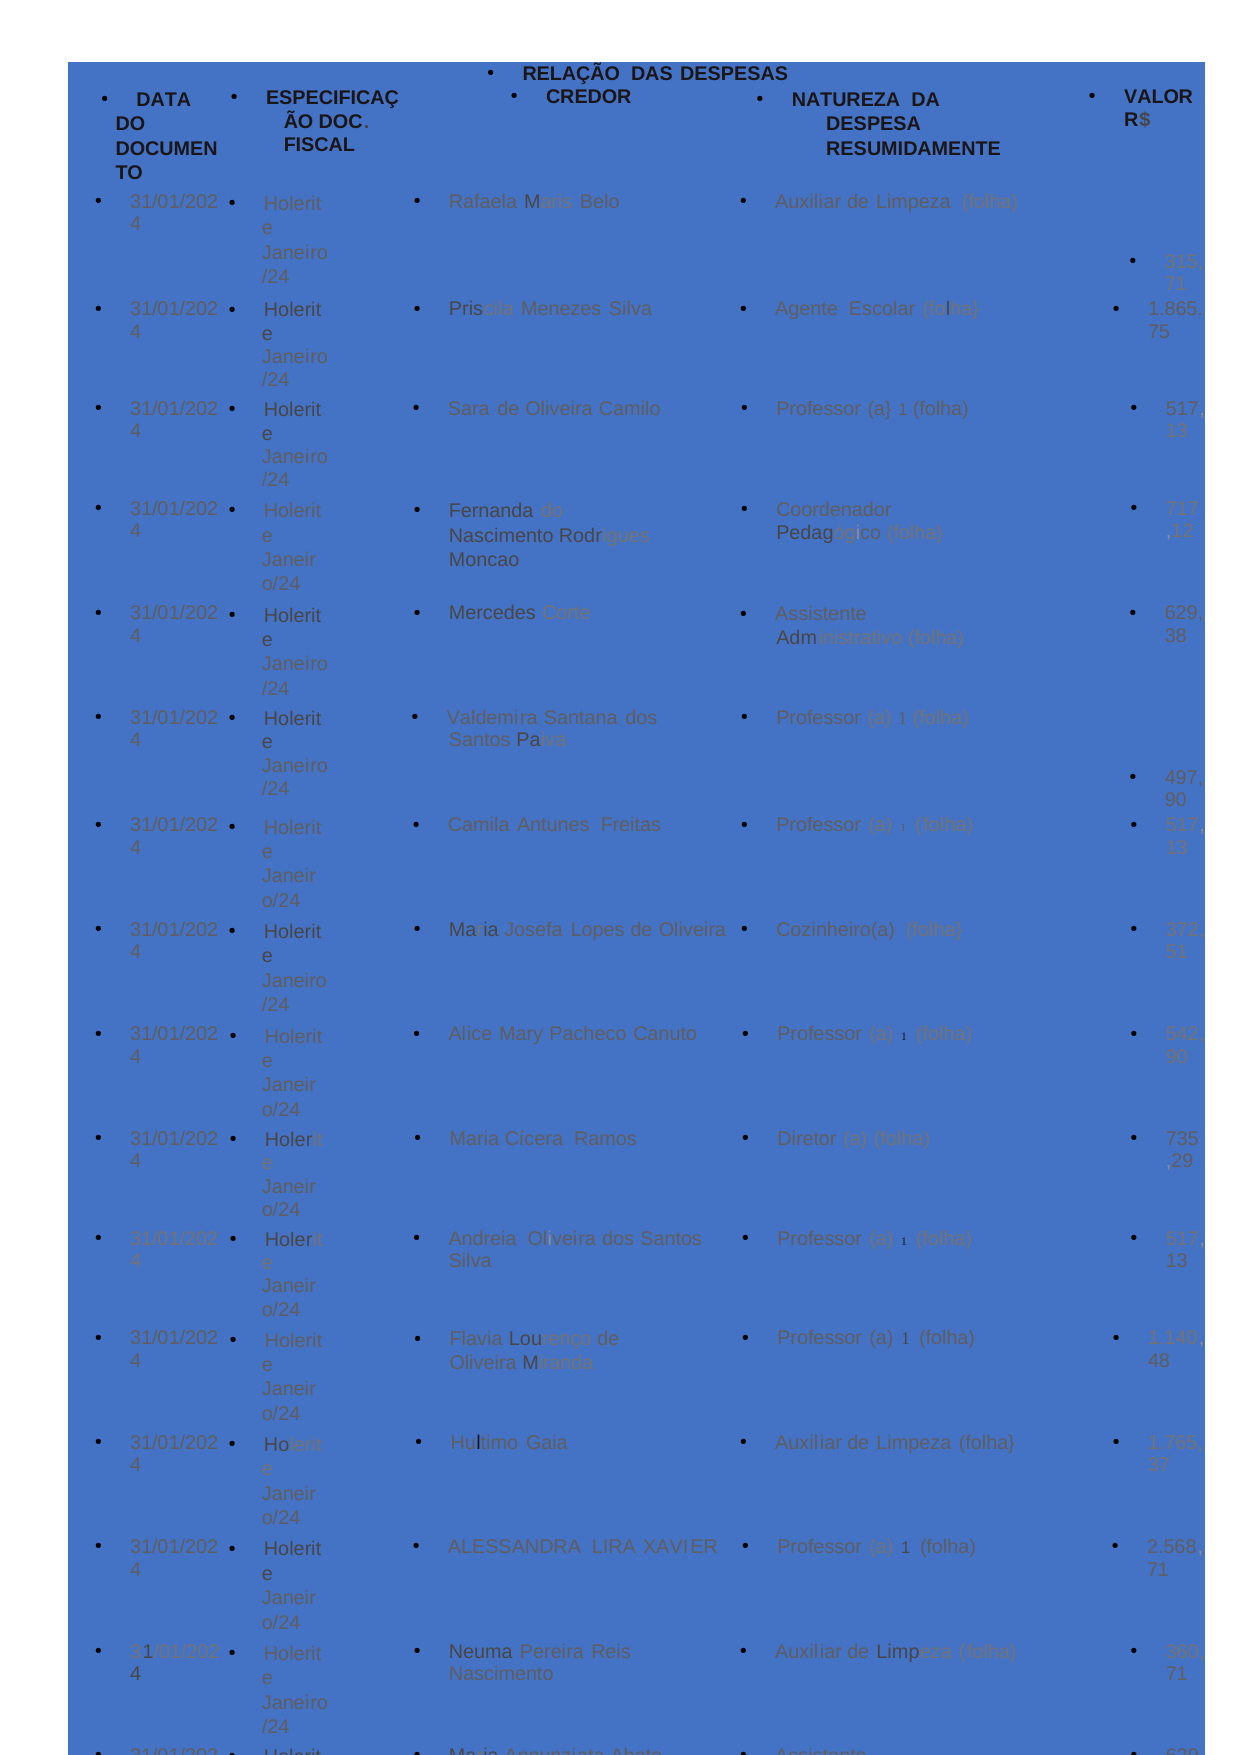

| RELAÇÃO DAS DESPESAS | | | | |
| --- | --- | --- | --- | --- |
| DATA DO DOCUMENTO | ESPECIFICAÇÃO DOC. FISCAL | CREDOR | NATUREZA DA DESPESA RESUMIDAMENTE | VALOR R$ |
| 31/01/2024 | Holerite Janeiro/24 | Rafaela Maris Belo | Auxiliar de Limpeza (folha) | |
| | | | | 315,71 |
| 31/01/2024 | Holerite Janeiro/24 | Priscila Menezes Silva | Agente Escolar (folha} | 1.865.75 |
| 31/01/2024 | Holerite Janeiro/24 | Sara de Oliveira Camilo | Professor (a} 1 (folha) | 517,13 |
| 31/01/2024 | Holerite Janeiro/24 | Fernanda do Nascimento Rodrigues Moncao | Coordenador Pedagógico (folha) | 717,12 |
| 31/01/2024 | Holerite Janeiro/24 | Mercedes Corte | Assistente Administrativo (folha) | 629,38 |
| 31/01/2024 | Holerite Janeiro/24 | Valdemira Santana dos Santos Paiva | Professor (a) 1 (folha) | |
| | | | | 497,90 |
| 31/01/2024 | Holerite Janeiro/24 | Camila Antunes Freitas | Professor (a) 1 (folha) | 517,13 |
| 31/01/2024 | Holerite Janeiro/24 | Maria Josefa Lopes de Oliveira | Cozinheiro(a) (folha} | 372,51 |
| 31/01/2024 | Holerite Janeiro/24 | Alice Mary Pacheco Canuto | Professor (a) 1 (folha) | 542,90 |
| 31/01/2024 | Holerite Janeiro/24 | Maria Cícera Ramos | Diretor (a) (folha) | 735 ,29 |
| 31/01/2024 | Holerite Janeiro/24 | Andreia Oliveira dos Santos Silva | Professor (a) 1 (folha) | 517,13 |
| 31/01/2024 | Holerite Janeiro/24 | Flavia Lourenço de Oliveira Miranda | Professor (a) 1 (folha) | 1.140,48 |
| 31/01/2024 | Holerite Janeiro/24 | Hultimo Gaia | Auxiliar de Limpeza (folha} | 1.765,37 |
| 31/01/2024 | Holerite Janeiro/24 | ALESSANDRA LIRA XAVIER | Professor (a) 1 (folha) | 2.568,71 |
| 31/01/202 4 | Holerite Janeiro/24 | Neuma Pereira Reis Nascimento | Auxiliar de Limpeza (folha) | 360,71 |
| 31/01/2024 | Holerite Janeiro/24 | Maria Annunziata Abate | Assistente Administrativo (folha) | 629,38 |
| 31/01/2024 | Holerite Janeiro/24 | Erika Venâncio Amato Novais | Professor (a) 1 (folha) | 517,13 |
| 31/01/2024 | Holerite Janeiro/24 | Simone Helena Moreira Montarroios | Professor (a) 1 (folha) | 542,90 |
| 31/01/2024 | Holerite Janeiro/24 | MARIA REJANE CLAUDIO DE OLIVEIRA | Professor (a) 1 (folha) | 932,26 |
| 31/01/2024 | Holerite Janeiro/24 | Deisiane Jesus de Souza | Cozinheiro(a) (folha) | 372 ,51 |
| 31/01/2024 | Fatura janeiro/24 | TELEFONICA BRASIL S.A | Telefone e Internet | 179,99 |
| 31/01/2024 | Guia Fgts janeiro/24 | CAIXA ECONOMICA FEDERAL - FGTS | FGTS - Fundo de Garantia | 5.747,22 |
| 31/01/2024 | Darf Janeiro/24 | Secretaria da Receita Federal | INSS Empregados (Isenção CEBAS) | 6.607,76 |
| 31/01/2024 | Fatura Janeiro/24 | EDP SAO PAULO DISTRIBUICAO DE ENERGIA S.A. | Energia Elétrica | 1.665,08 |
| 31/01/2024 | Boleto Janeiro/24 | SINDBENEFICENTE | Contribuição Assisten cial | 22,71 |
º"" 111?0